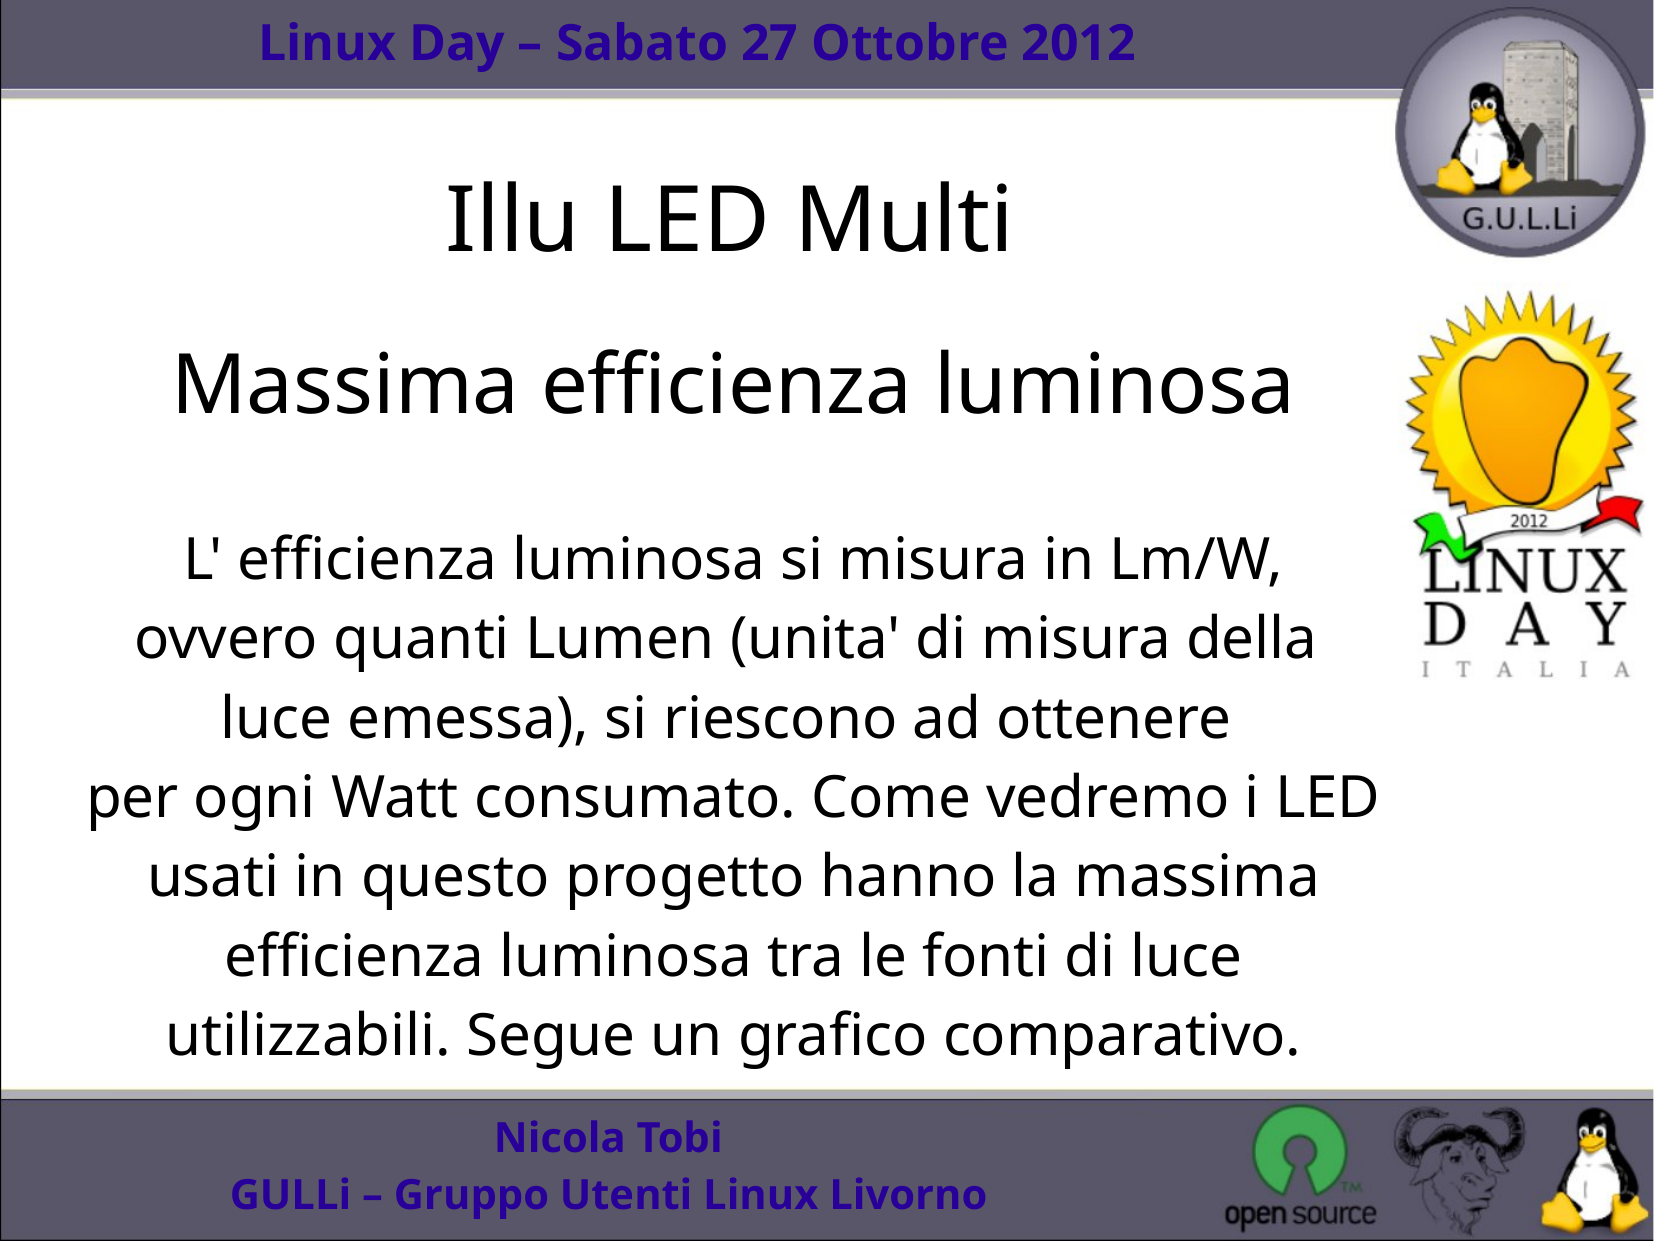

Linux Day – Sabato 27 Ottobre 2012
# Illu LED Multi
Massima efficienza luminosa
L' efficienza luminosa si misura in Lm/W, ovvero quanti Lumen (unita' di misura della
luce emessa), si riescono ad ottenere
per ogni Watt consumato. Come vedremo i LED usati in questo progetto hanno la massima efficienza luminosa tra le fonti di luce utilizzabili. Segue un grafico comparativo.
Nicola Tobi
GULLi – Gruppo Utenti Linux Livorno